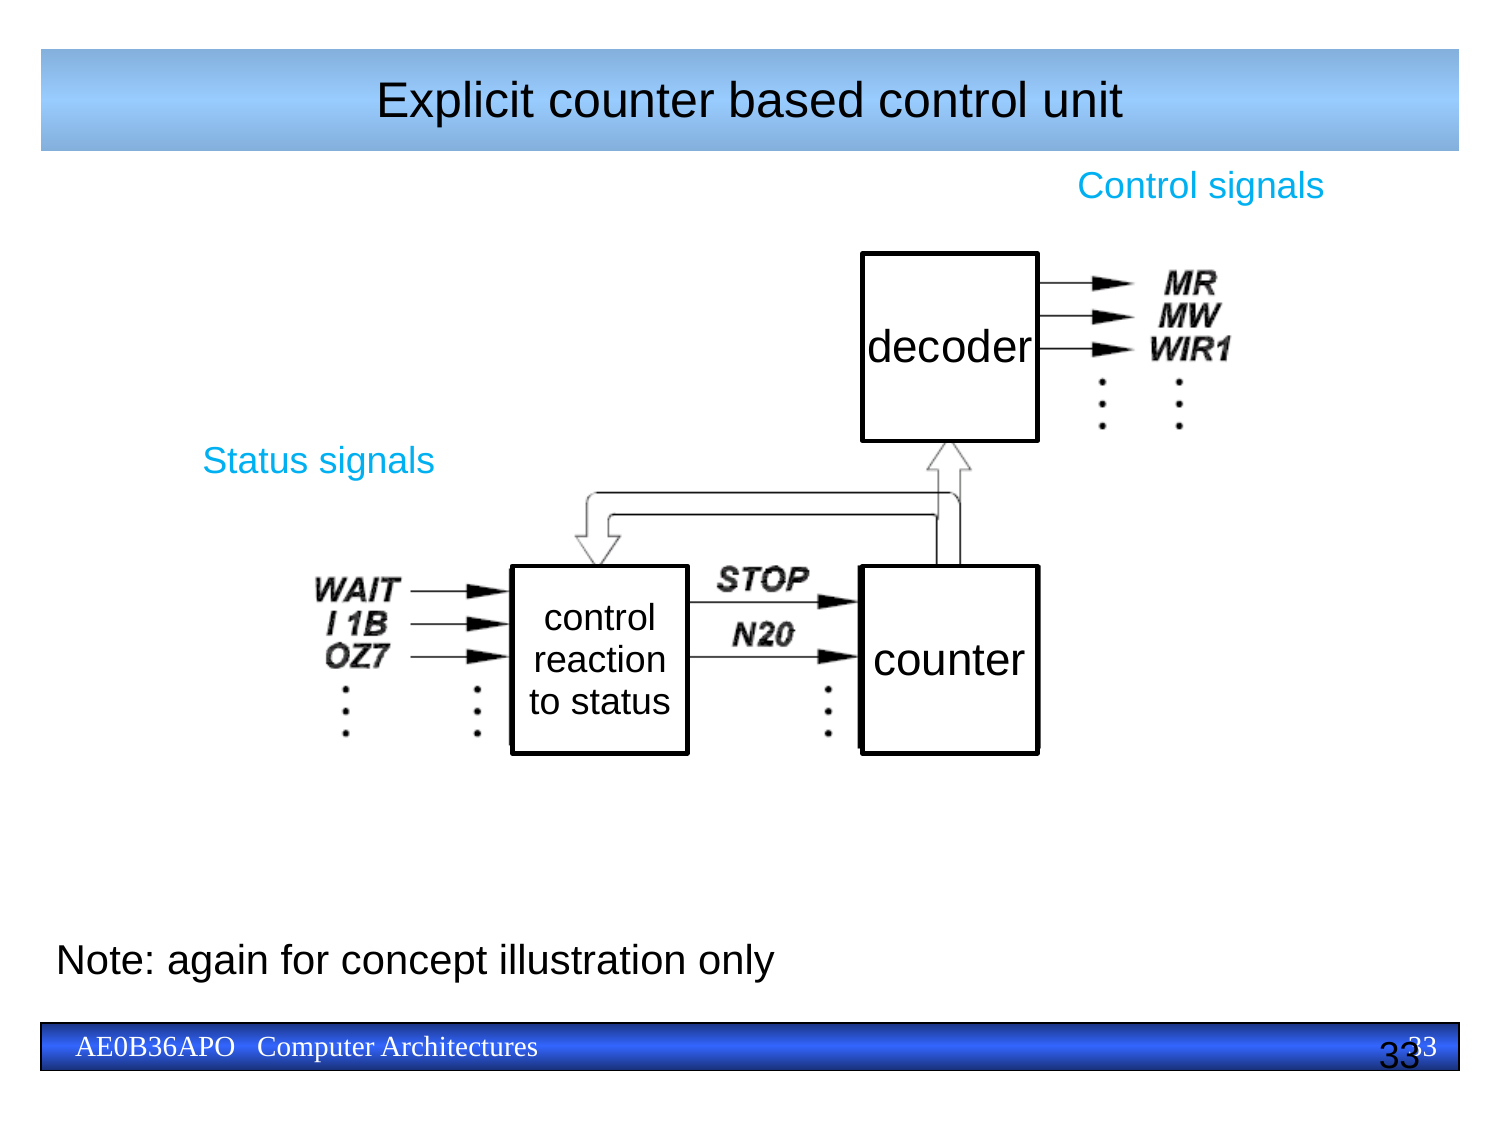

# Explicit counter based control unit
Control signals
decoder
Status signals
control
reaction
to status
counter
Note: again for concept illustration only
AE0B36APO Computer Architectures
33